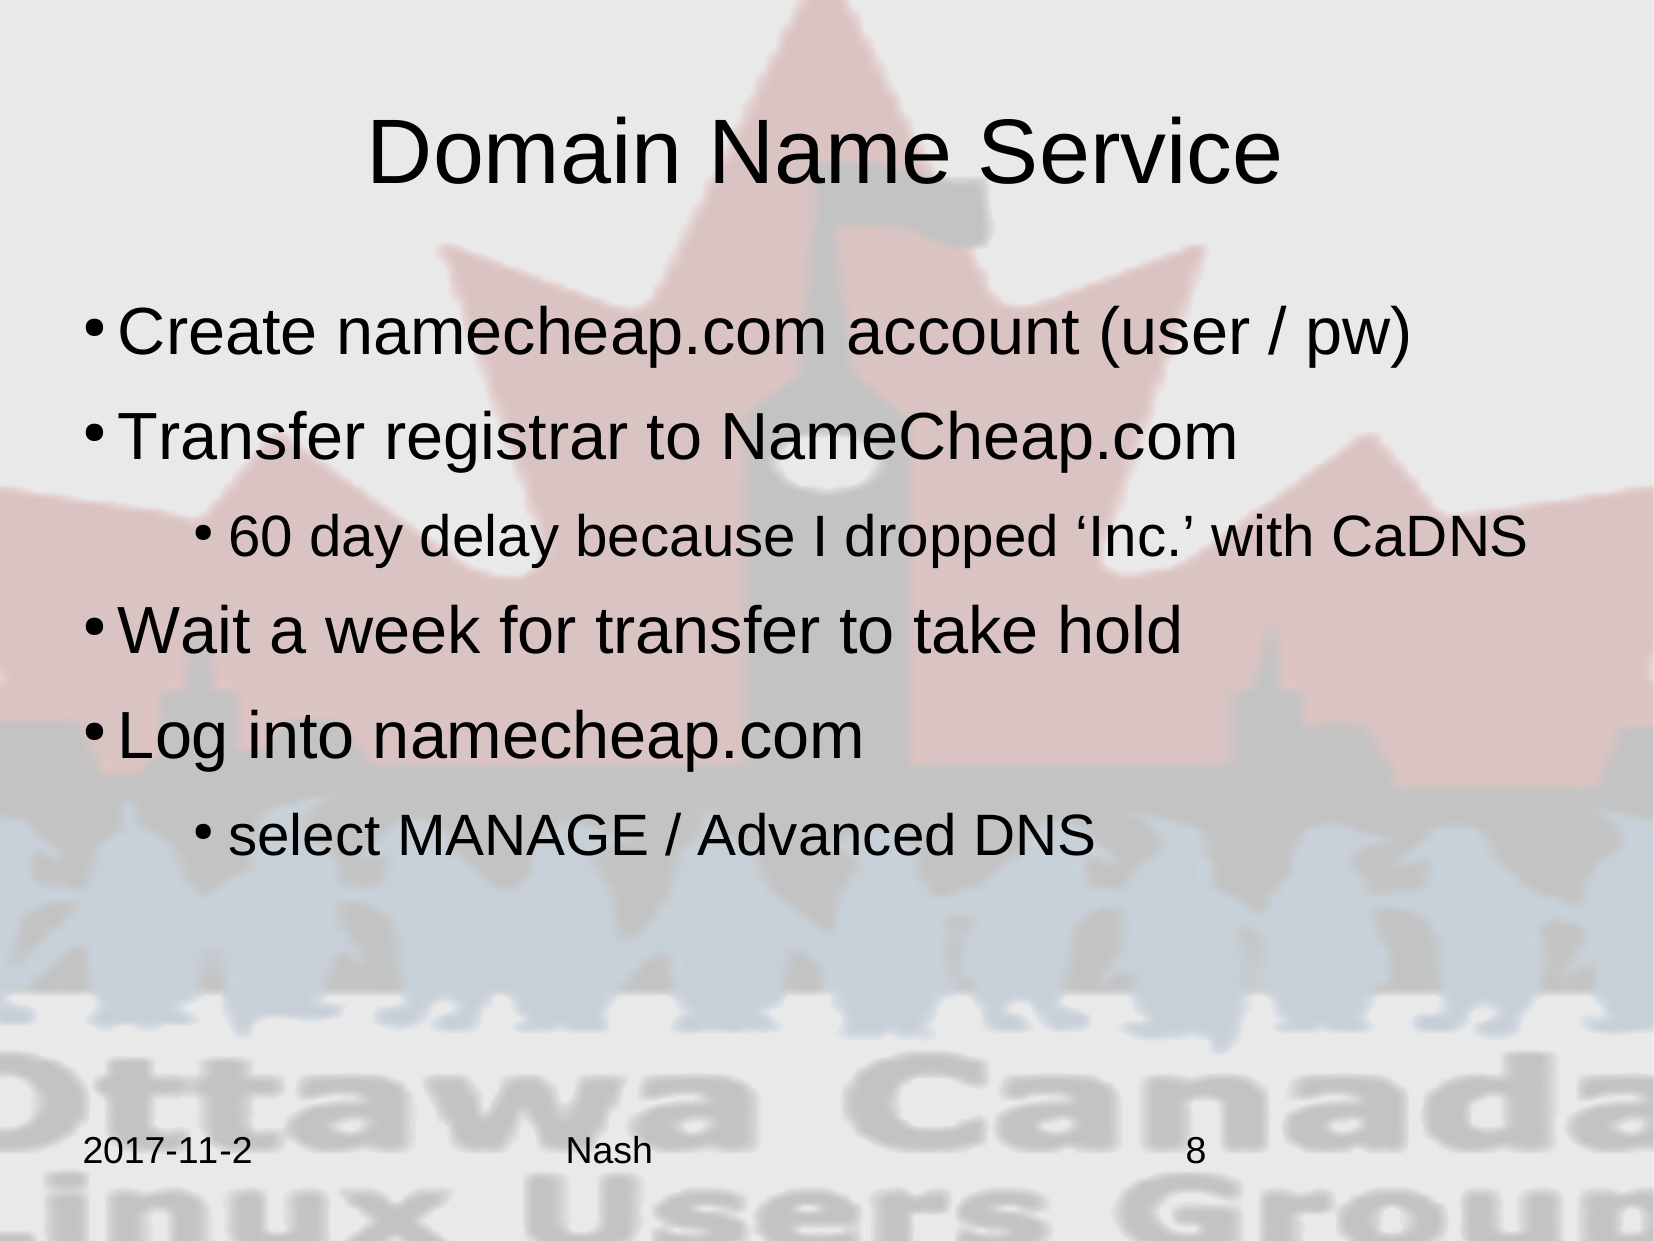

# Domain Name Service
Create namecheap.com account (user / pw)
Transfer registrar to NameCheap.com
60 day delay because I dropped ‘Inc.’ with CaDNS
Wait a week for transfer to take hold
Log into namecheap.com
select MANAGE / Advanced DNS
8